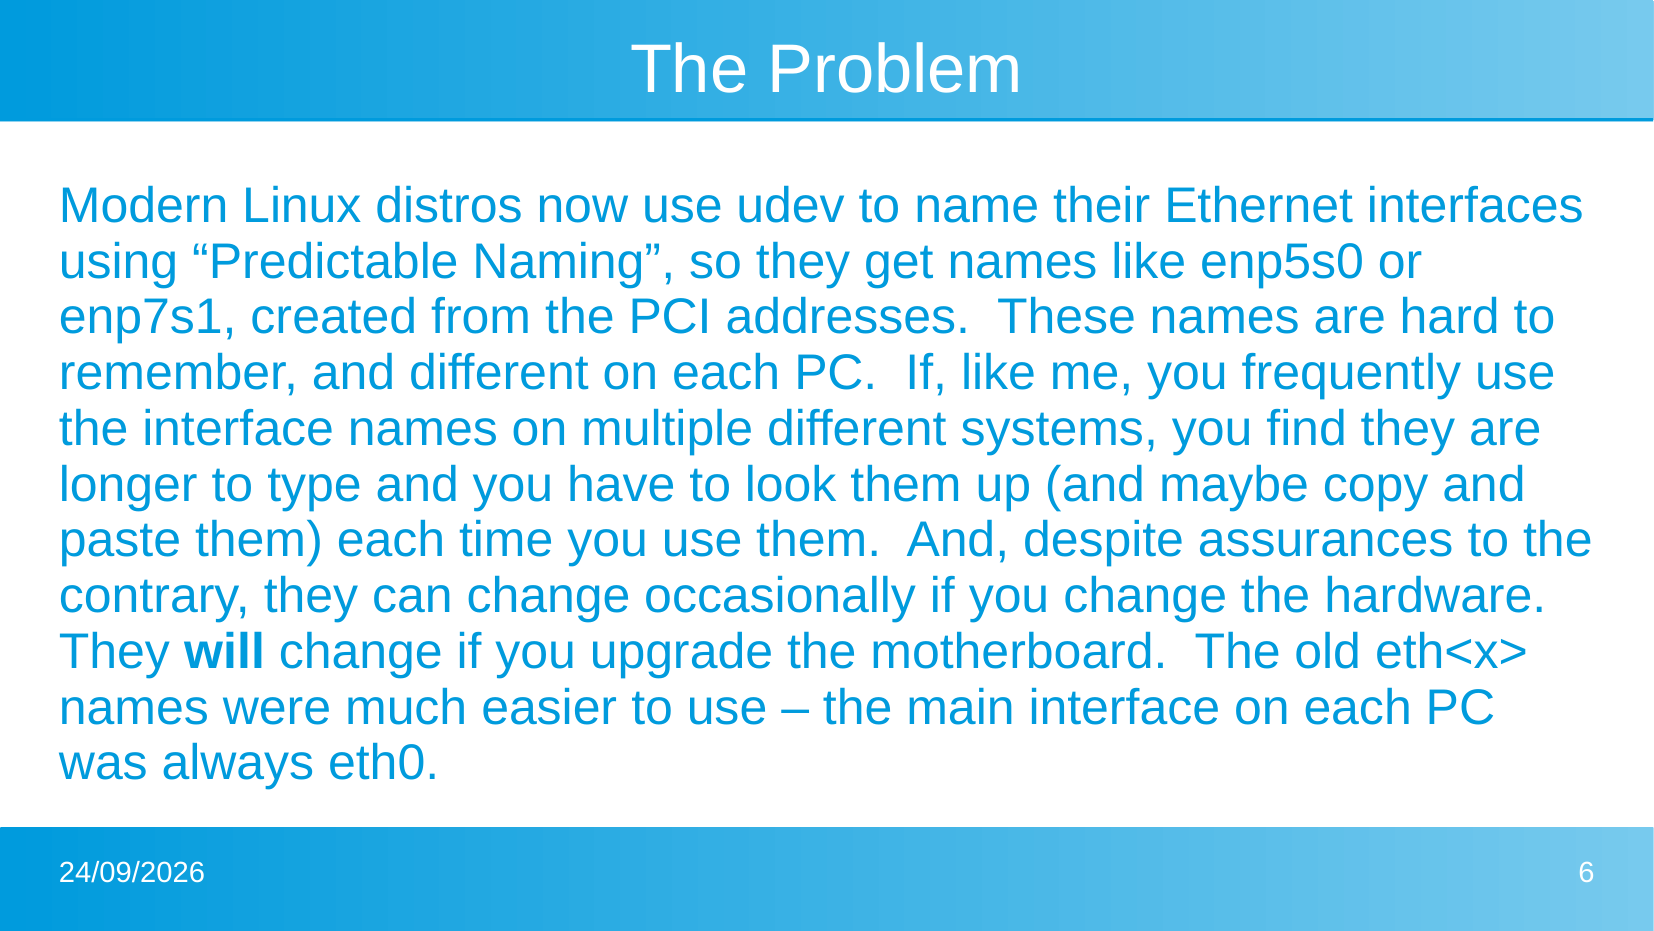

# The Problem
Modern Linux distros now use udev to name their Ethernet interfaces using “Predictable Naming”, so they get names like enp5s0 or enp7s1, created from the PCI addresses. These names are hard to remember, and different on each PC. If, like me, you frequently use the interface names on multiple different systems, you find they are longer to type and you have to look them up (and maybe copy and paste them) each time you use them. And, despite assurances to the contrary, they can change occasionally if you change the hardware. They will change if you upgrade the motherboard. The old eth<x> names were much easier to use – the main interface on each PC was always eth0.
6